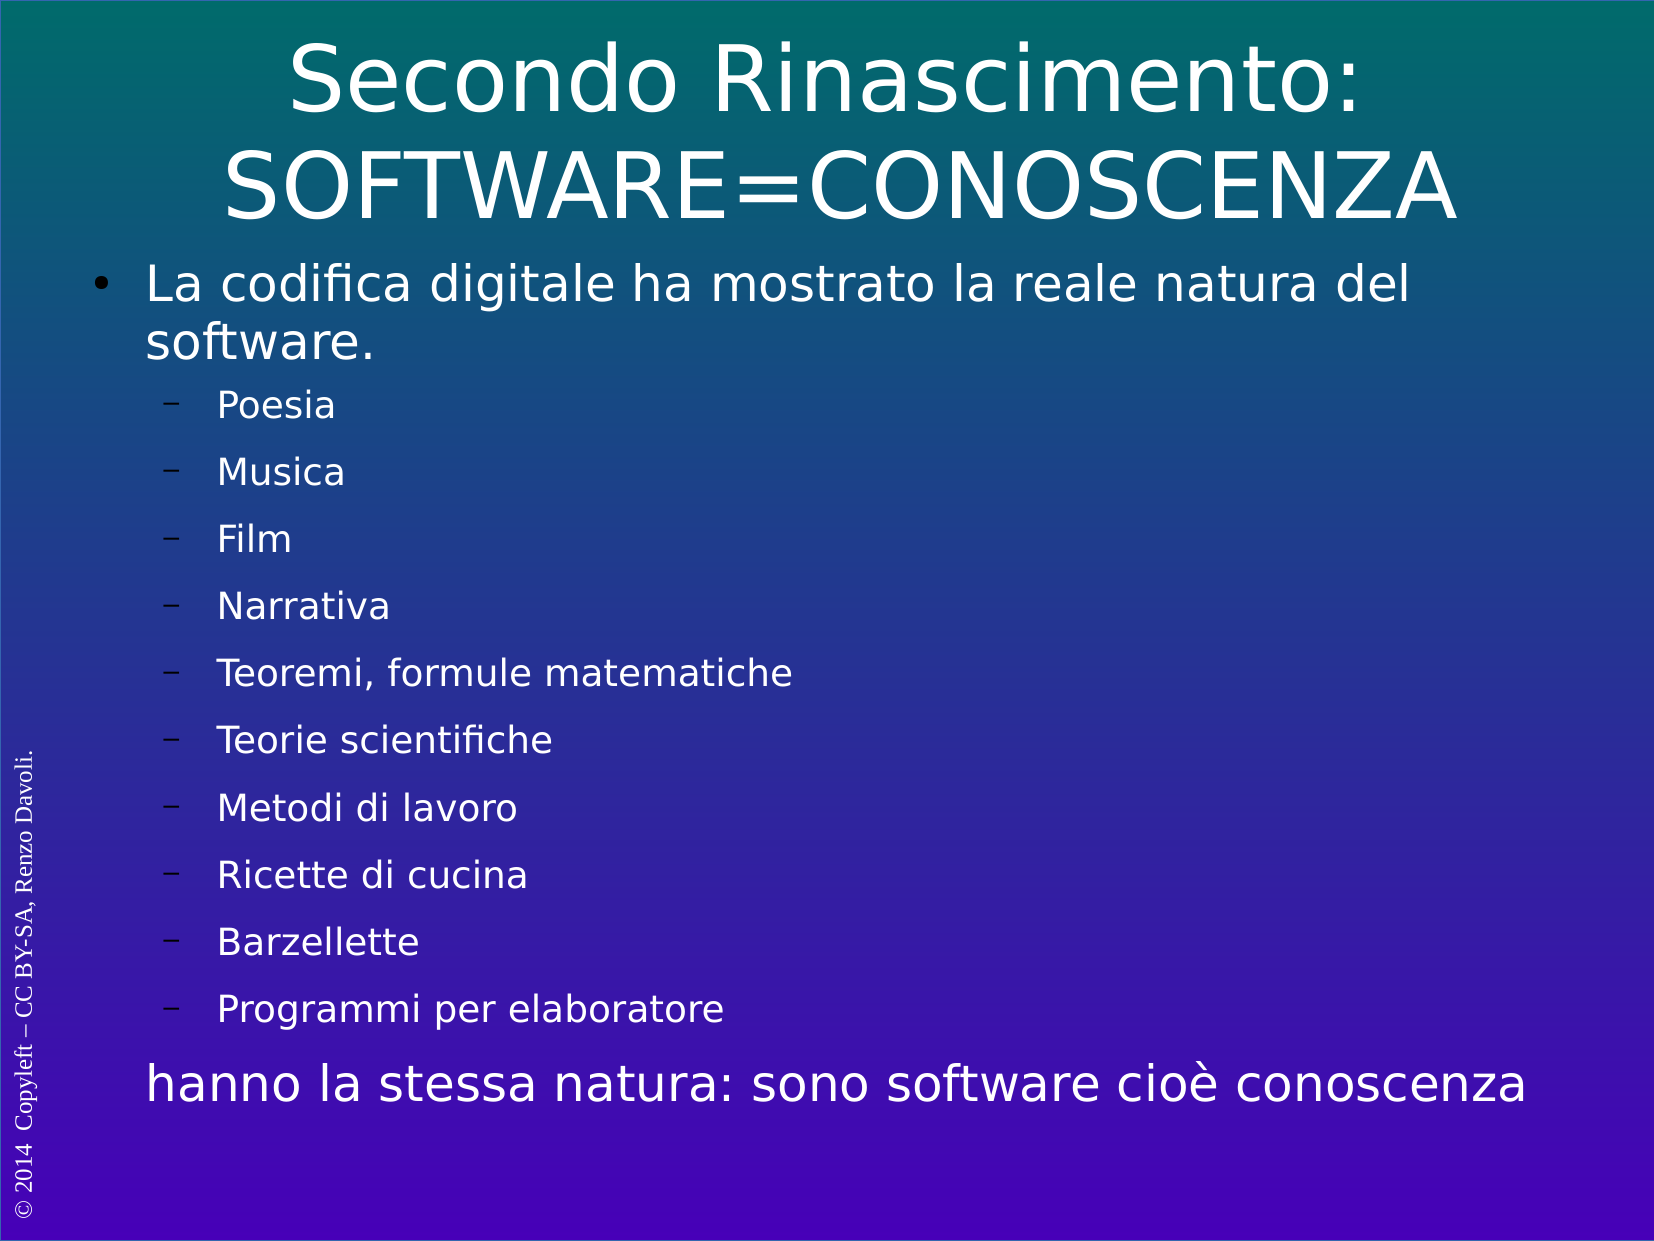

# Secondo Rinascimento: SOFTWARE=CONOSCENZA
La codifica digitale ha mostrato la reale natura del software.
Poesia
Musica
Film
Narrativa
Teoremi, formule matematiche
Teorie scientifiche
Metodi di lavoro
Ricette di cucina
Barzellette
Programmi per elaboratore
hanno la stessa natura: sono software cioè conoscenza